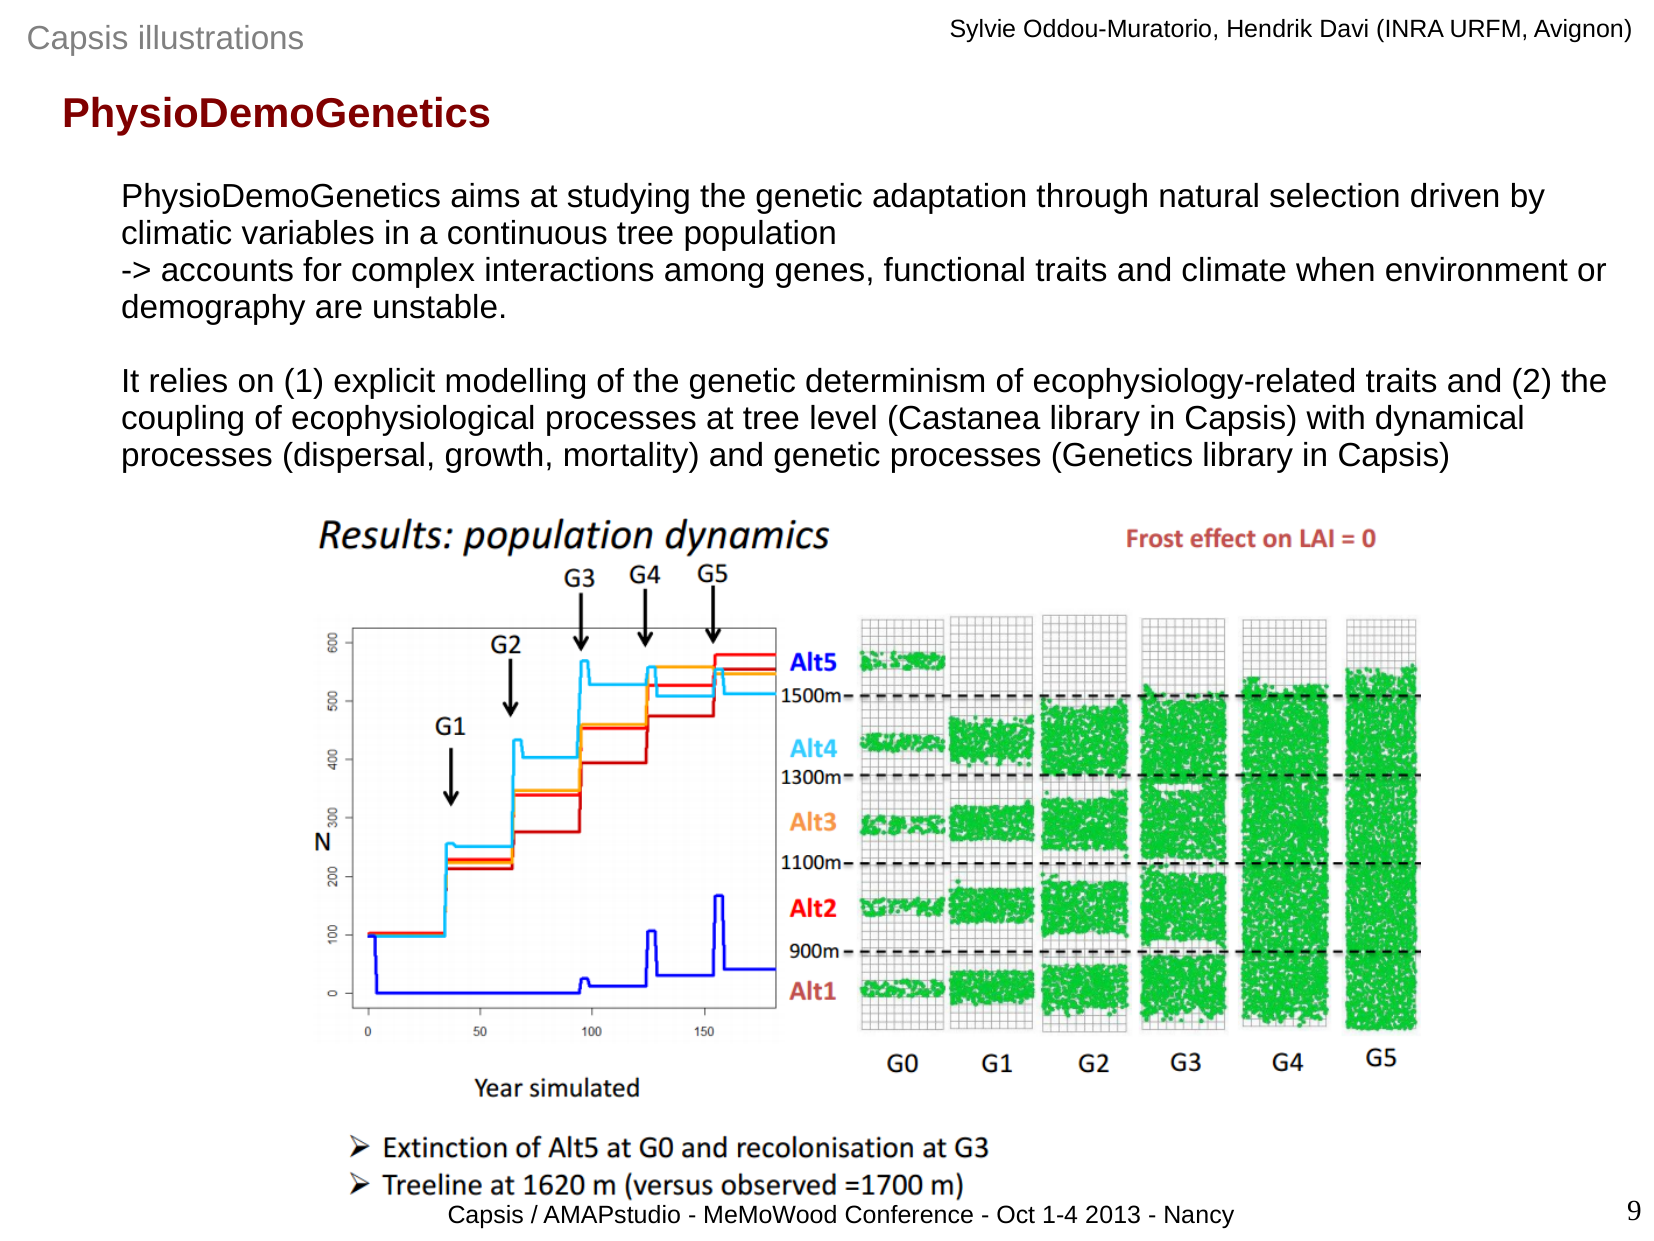

Sylvie Oddou-Muratorio, Hendrik Davi (INRA URFM, Avignon)
Capsis illustrations
PhysioDemoGenetics
PhysioDemoGenetics aims at studying the genetic adaptation through natural selection driven by climatic variables in a continuous tree population
-> accounts for complex interactions among genes, functional traits and climate when environment or demography are unstable.
It relies on (1) explicit modelling of the genetic determinism of ecophysiology-related traits and (2) the coupling of ecophysiological processes at tree level (Castanea library in Capsis) with dynamical processes (dispersal, growth, mortality) and genetic processes (Genetics library in Capsis)
Capsis / AMAPstudio - MeMoWood Conference - Oct 1-4 2013 - Nancy